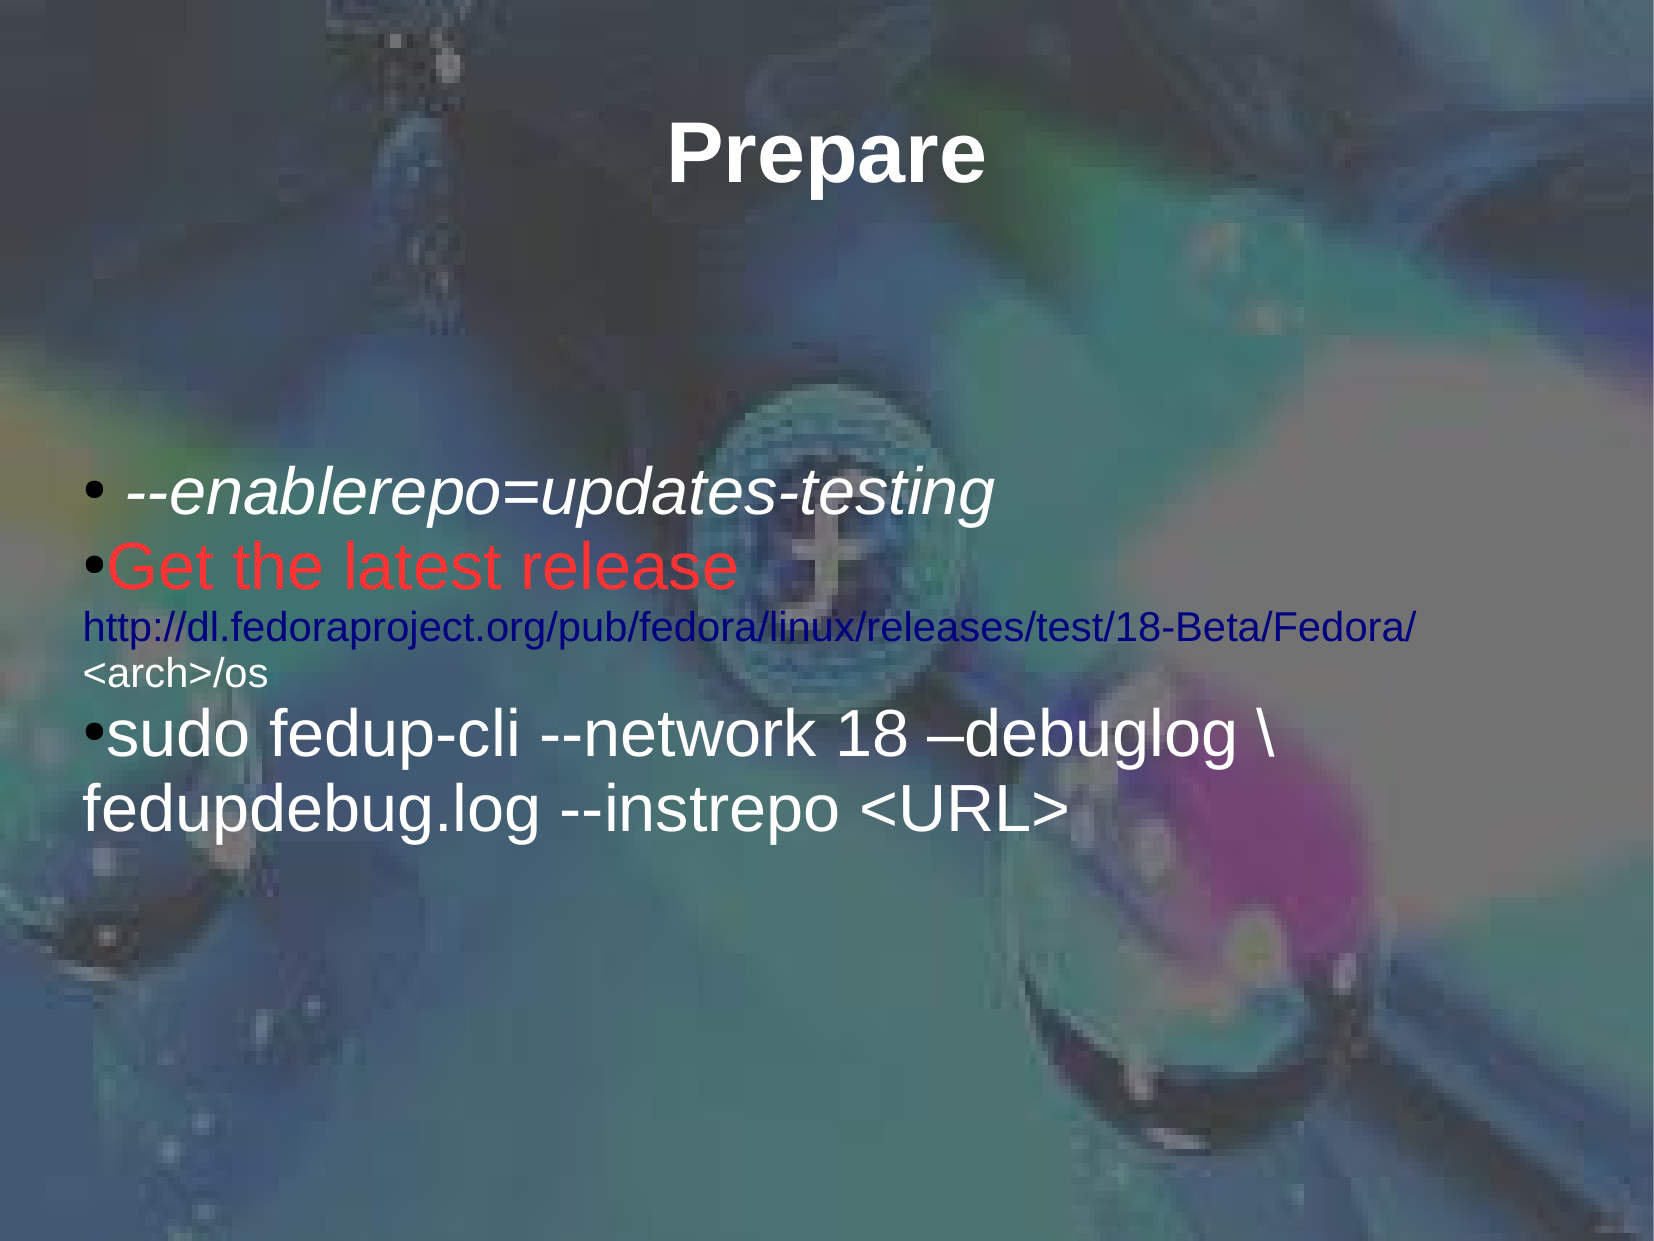

# Prepare
 --enablerepo=updates-testing
Get the latest release
http://dl.fedoraproject.org/pub/fedora/linux/releases/test/18-Beta/Fedora/<arch>/os
sudo fedup-cli --network 18 –debuglog \ fedupdebug.log --instrepo <URL>